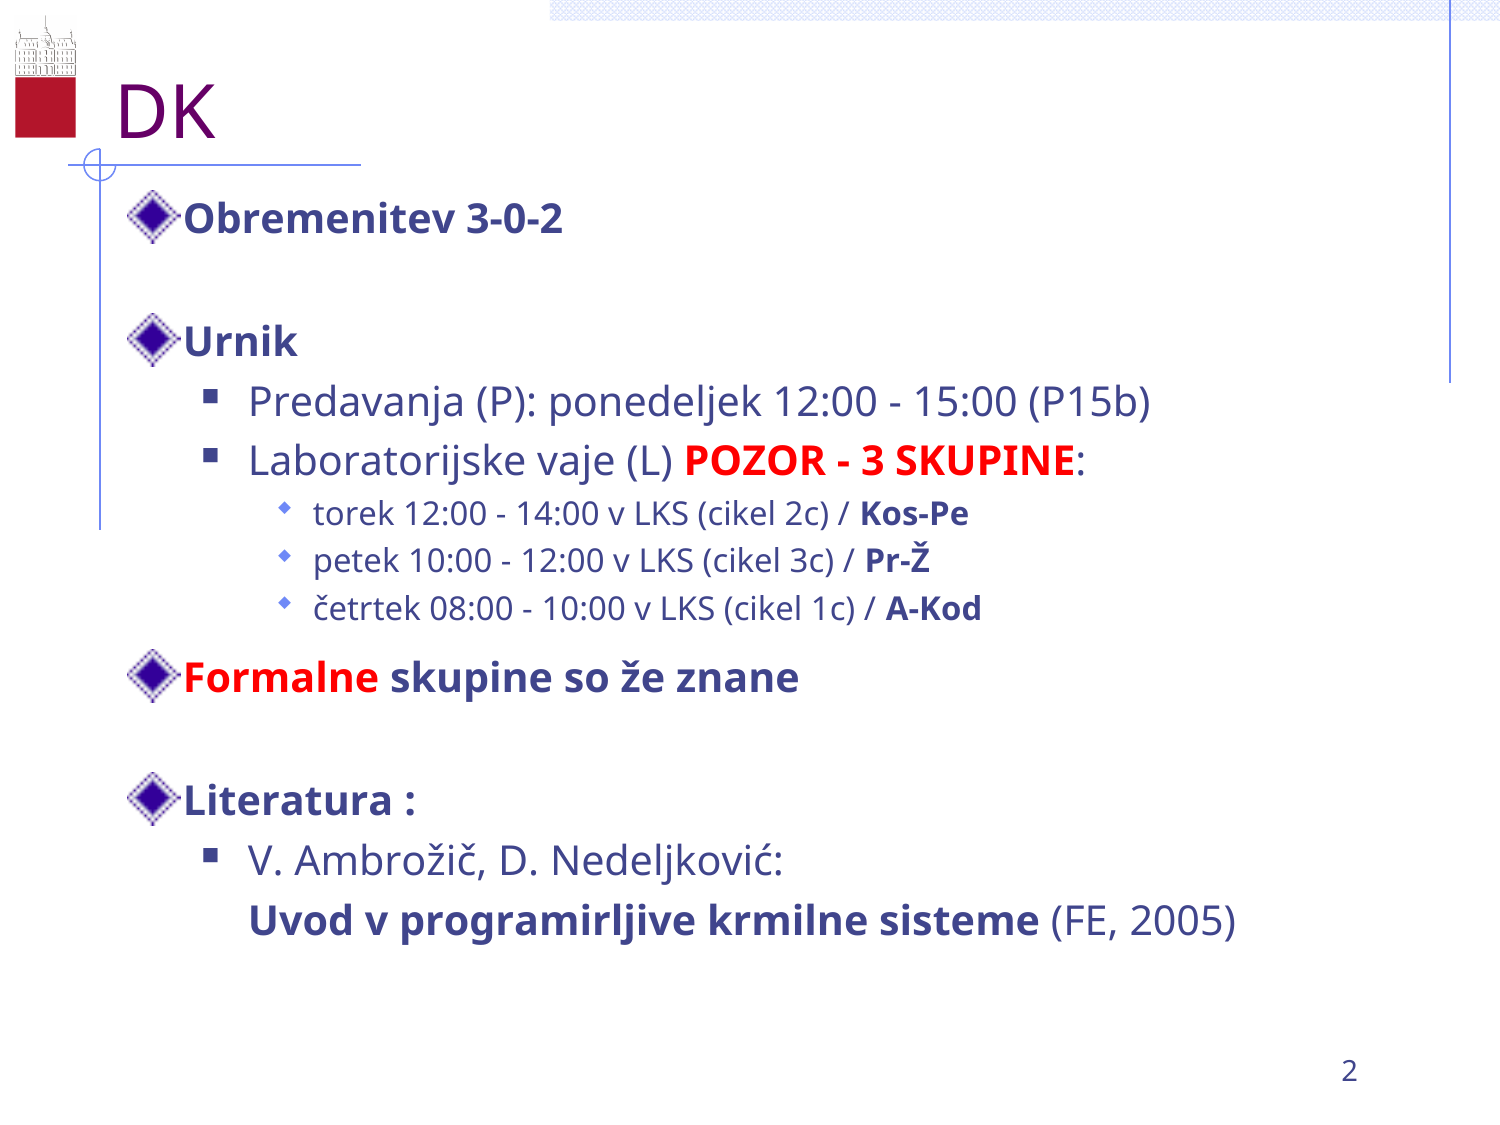

# DK
Obremenitev 3-0-2
Urnik
Predavanja (P): ponedeljek 12:00 - 15:00 (P15b)
Laboratorijske vaje (L) POZOR - 3 SKUPINE:
torek 12:00 - 14:00 v LKS (cikel 2c) / Kos-Pe
petek 10:00 - 12:00 v LKS (cikel 3c) / Pr-Ž
četrtek 08:00 - 10:00 v LKS (cikel 1c) / A-Kod
Formalne skupine so že znane
Literatura :
V. Ambrožič, D. Nedeljković:
	Uvod v programirljive krmilne sisteme (FE, 2005)